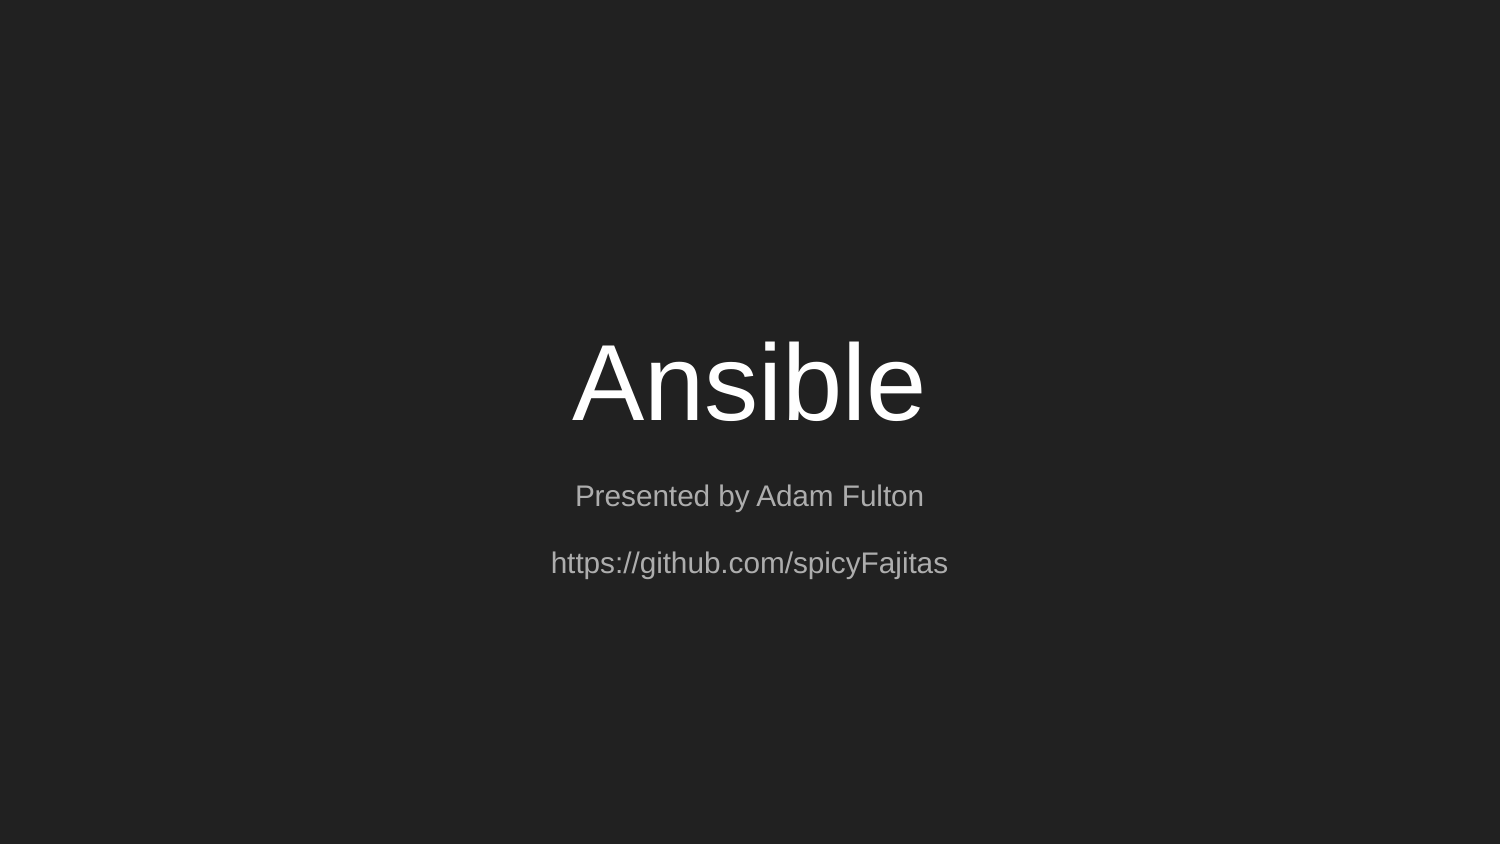

# Ansible
Presented by Adam Fulton
https://github.com/spicyFajitas